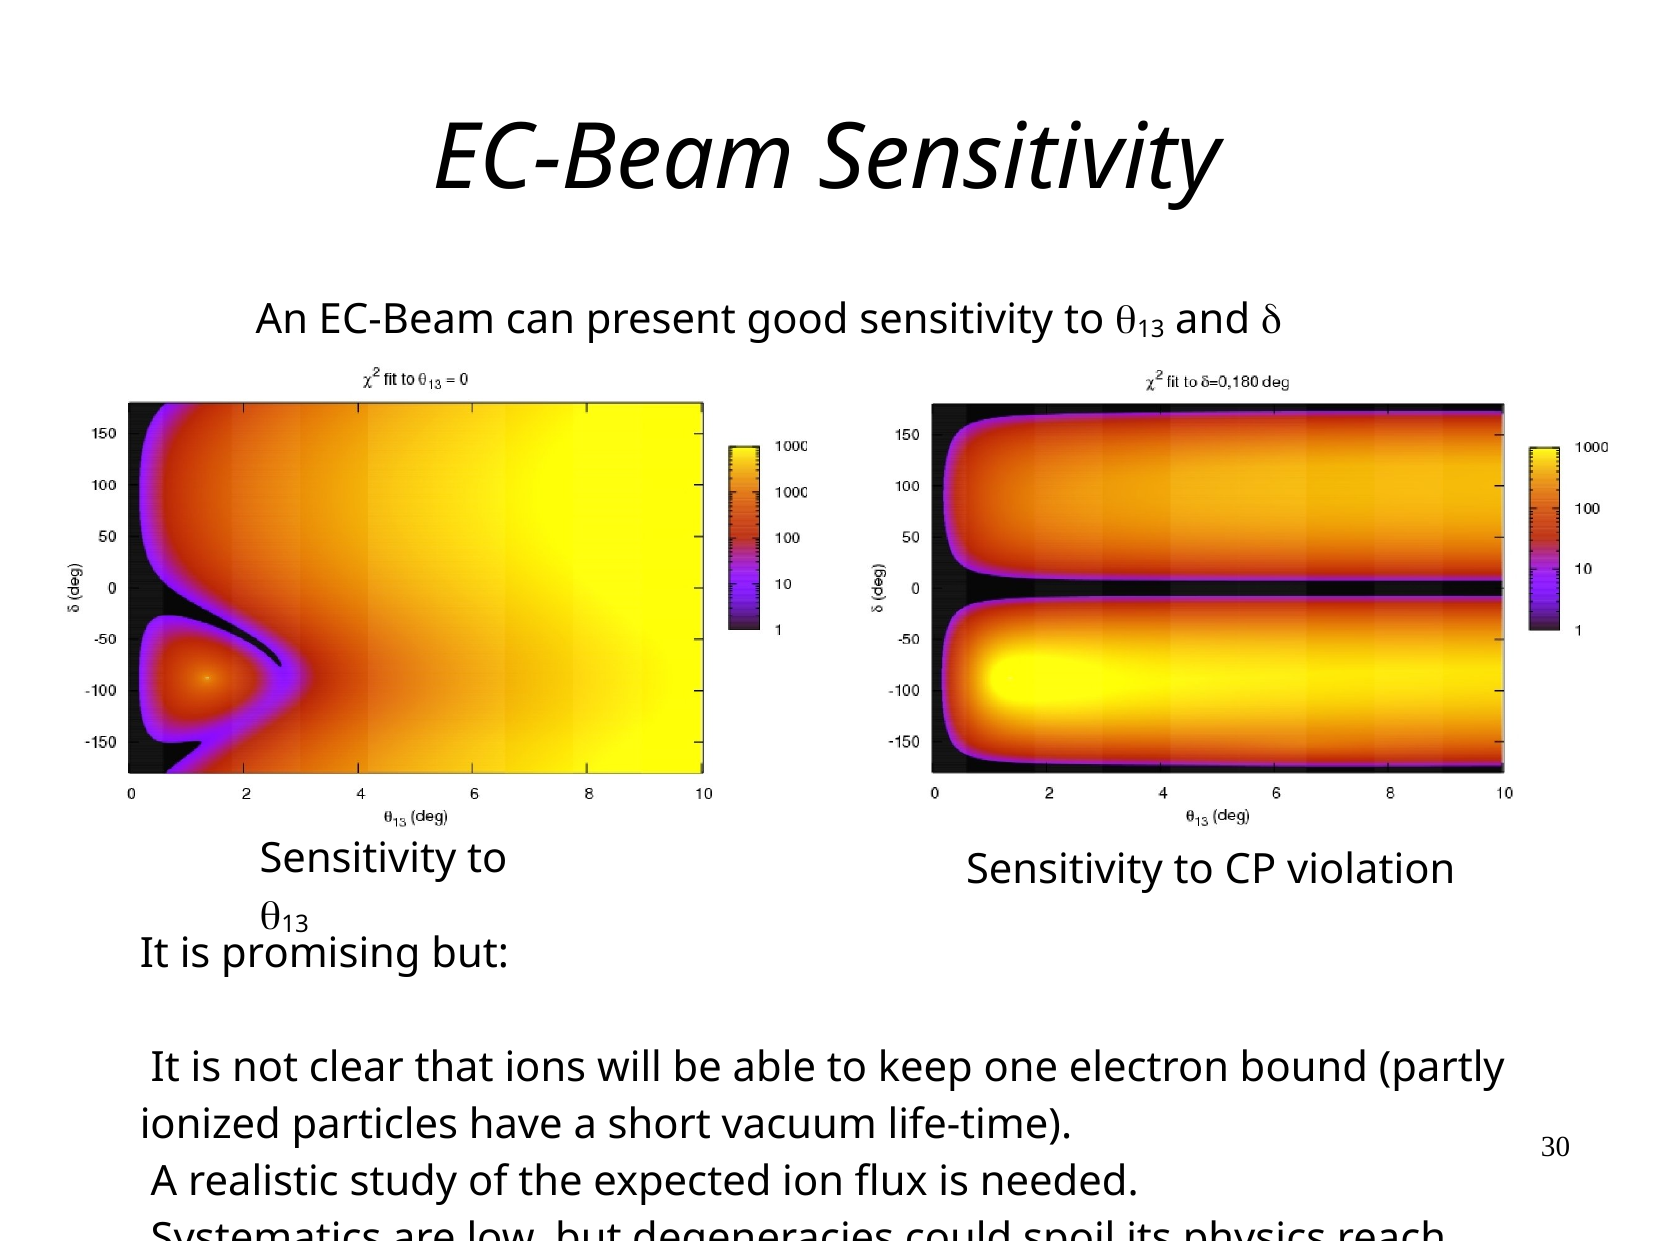

# EC-Beam Sensitivity
An EC-Beam can present good sensitivity to q13 and d
Sensitivity to q13
Sensitivity to CP violation
It is promising but:
 It is not clear that ions will be able to keep one electron bound (partly ionized particles have a short vacuum life-time).
 A realistic study of the expected ion flux is needed.
 Systematics are low, but degeneracies could spoil its physics reach.
30